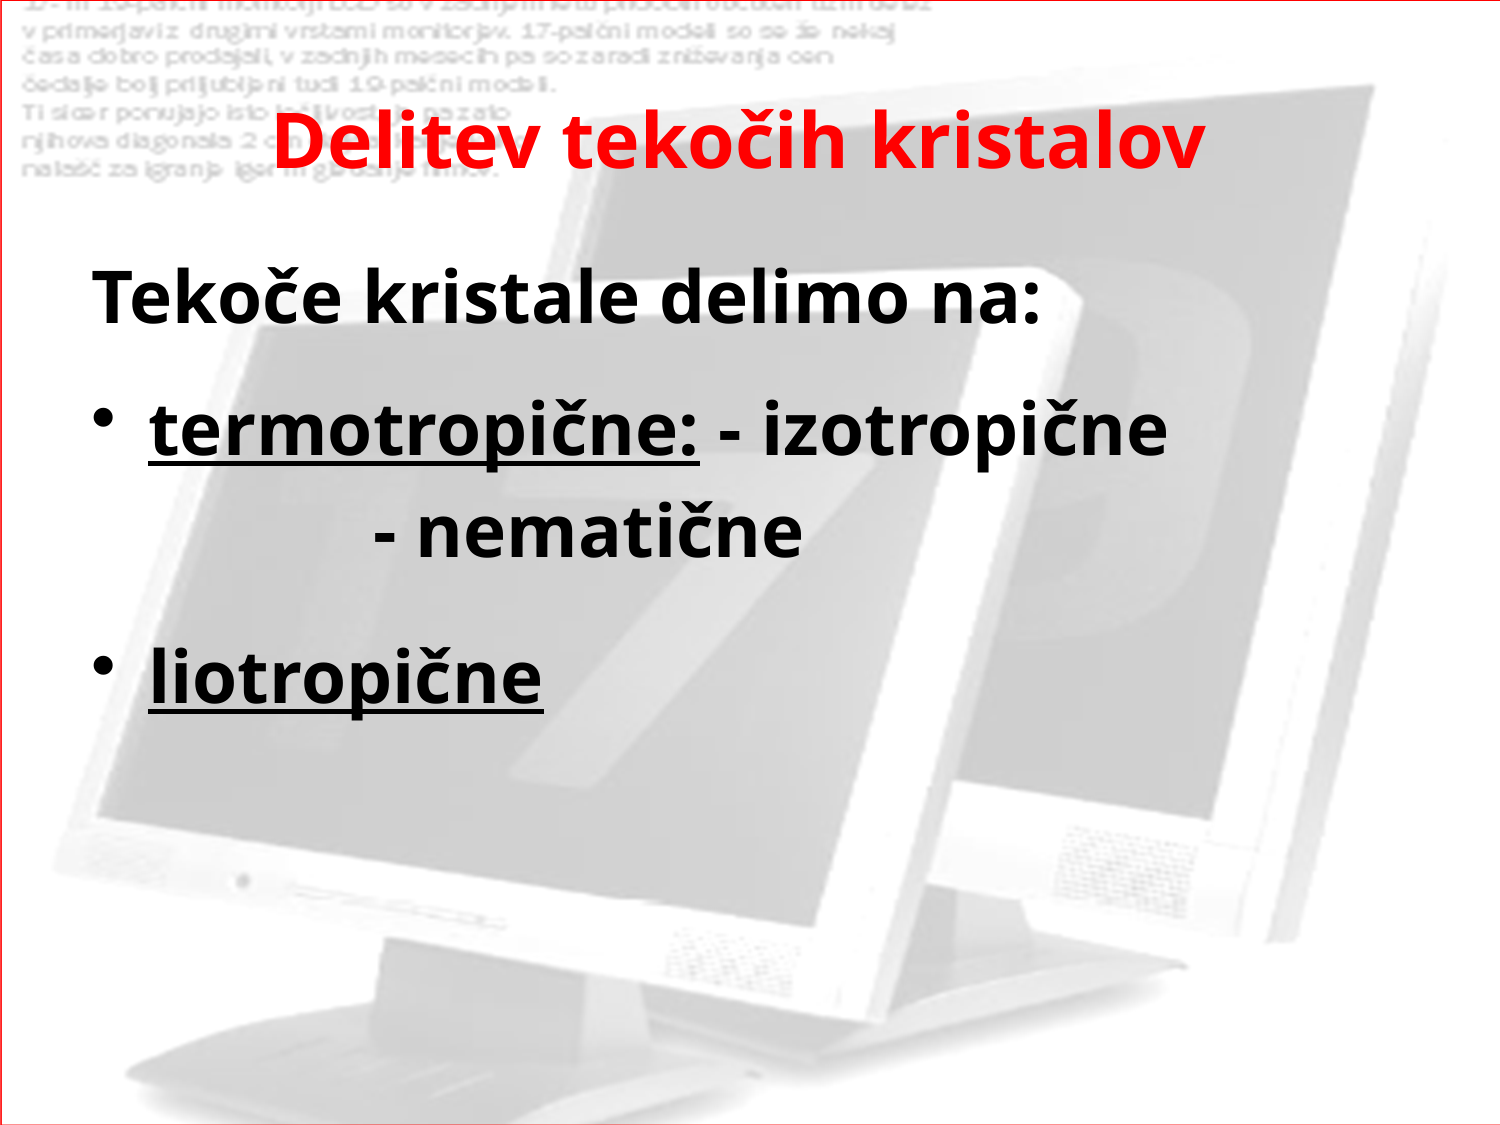

# Delitev tekočih kristalov
Tekoče kristale delimo na:
termotropične: - izotropične
				- nematične
liotropične